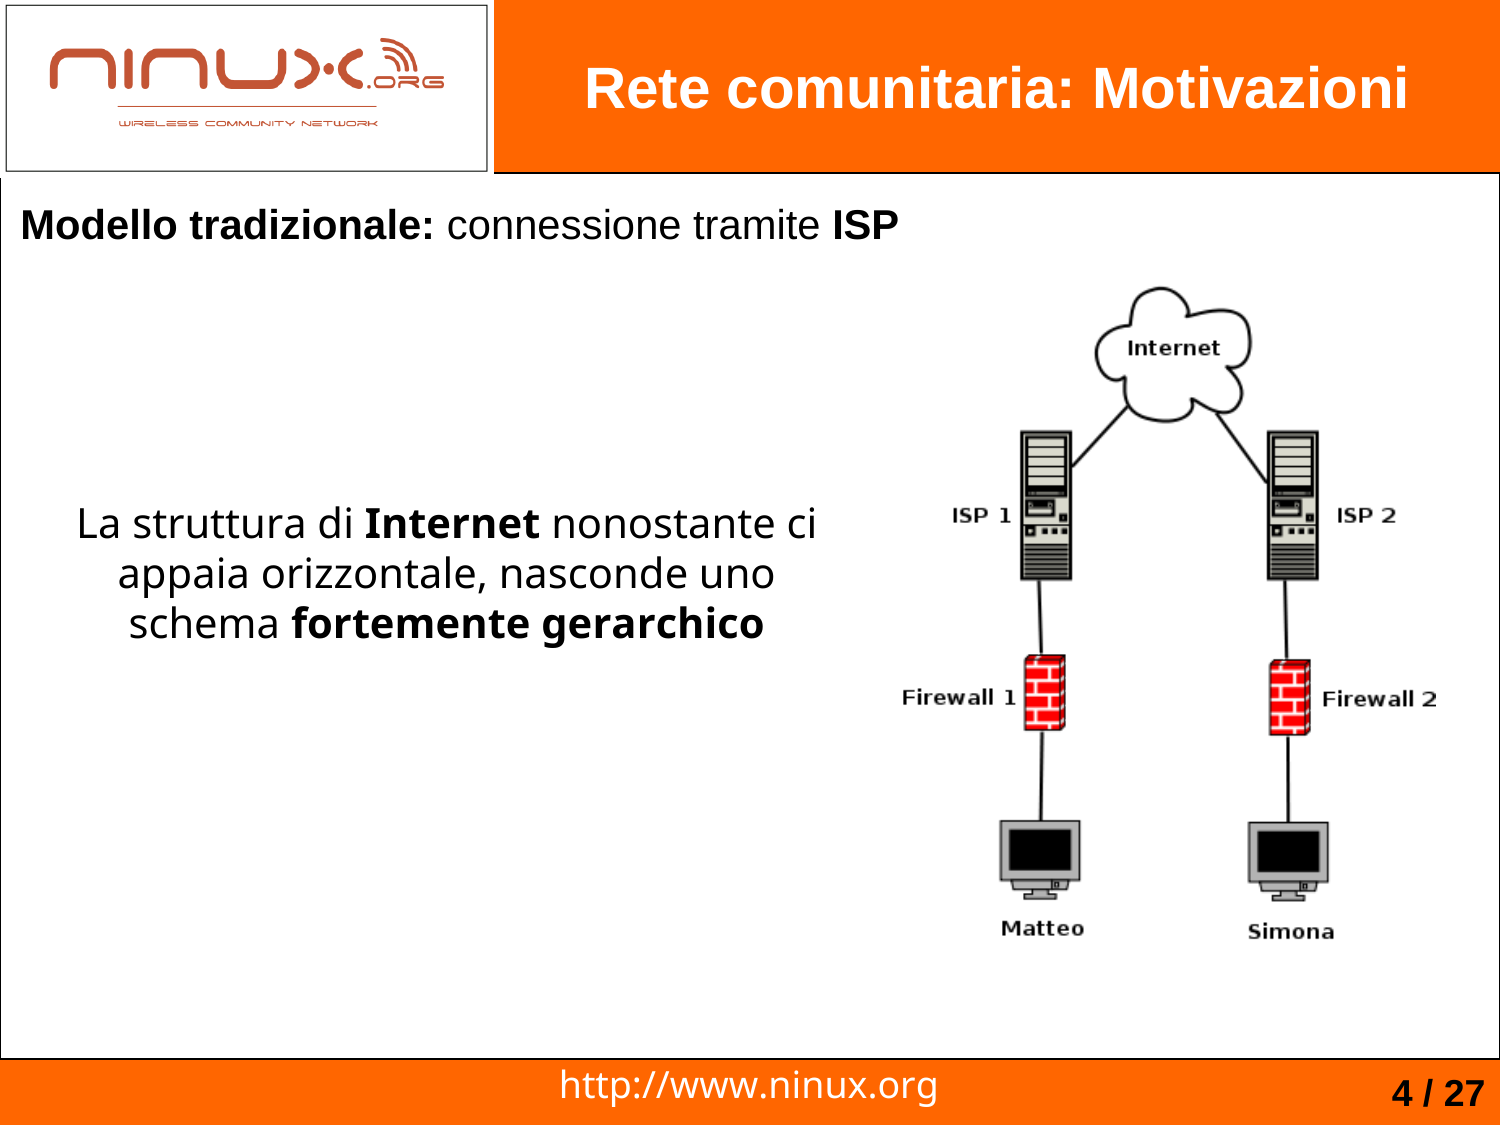

# Rete comunitaria: Motivazioni
Modello tradizionale: connessione tramite ISP
La struttura di Internet nonostante ci appaia orizzontale, nasconde uno schema fortemente gerarchico
http://www.ninux.org